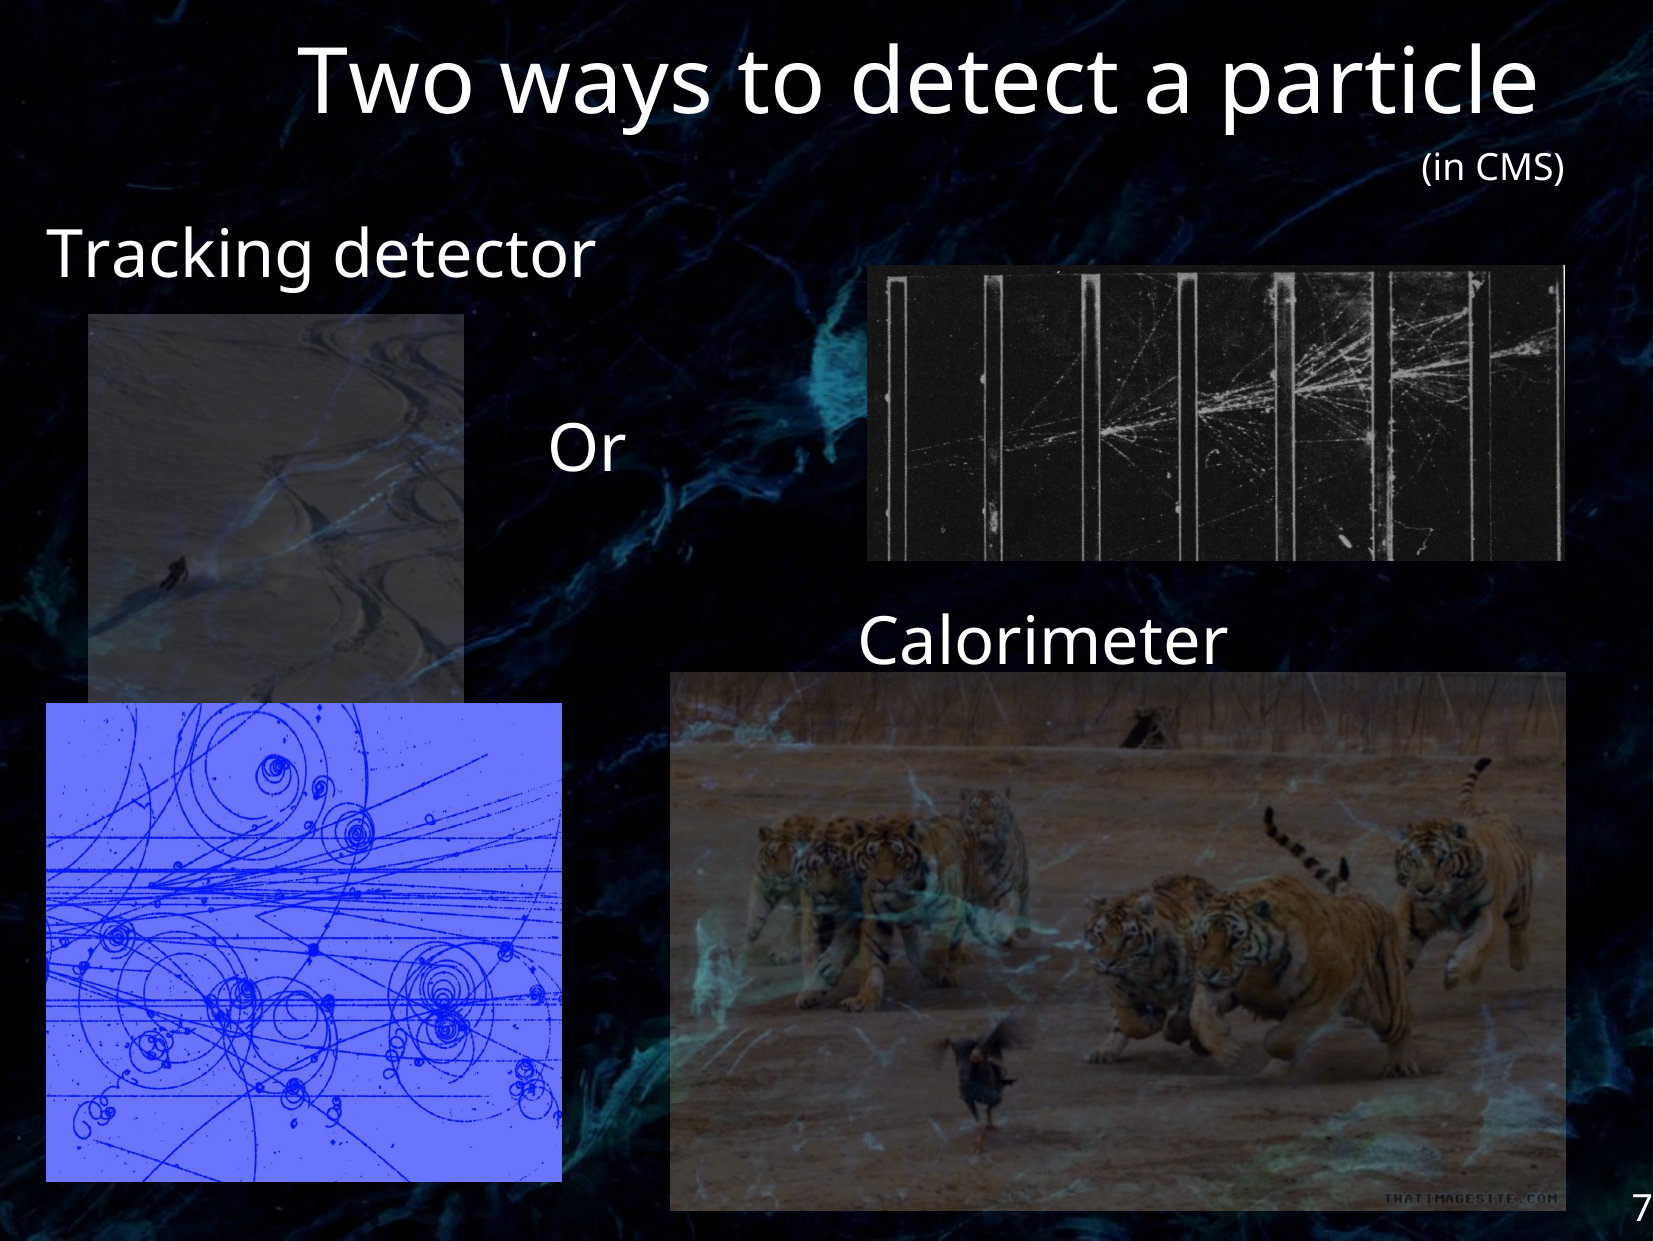

# Two ways to detect a particle (in CMS)
 Tracking detector
 Or
 Calorimeter
7